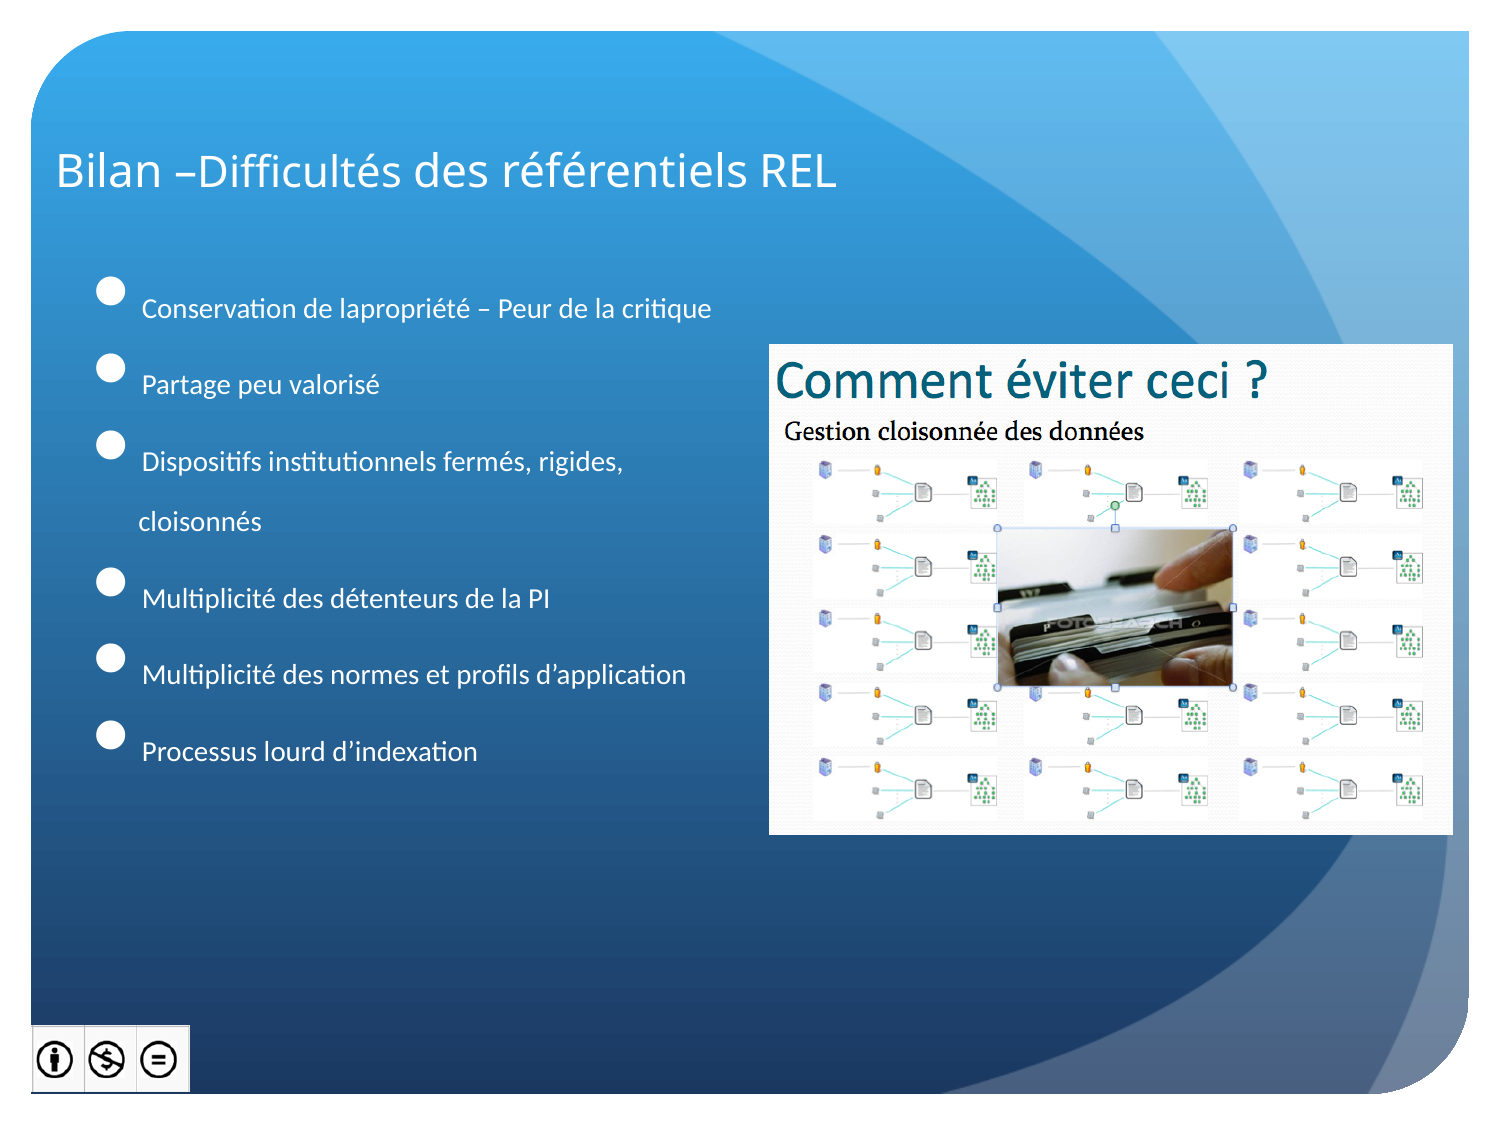

# Bilan –Difficultés des référentiels REL
Conservation de lapropriété – Peur de la critique
Partage peu valorisé
Dispositifs institutionnels fermés, rigides, cloisonnés
Multiplicité des détenteurs de la PI
Multiplicité des normes et profils d’application
Processus lourd d’indexation